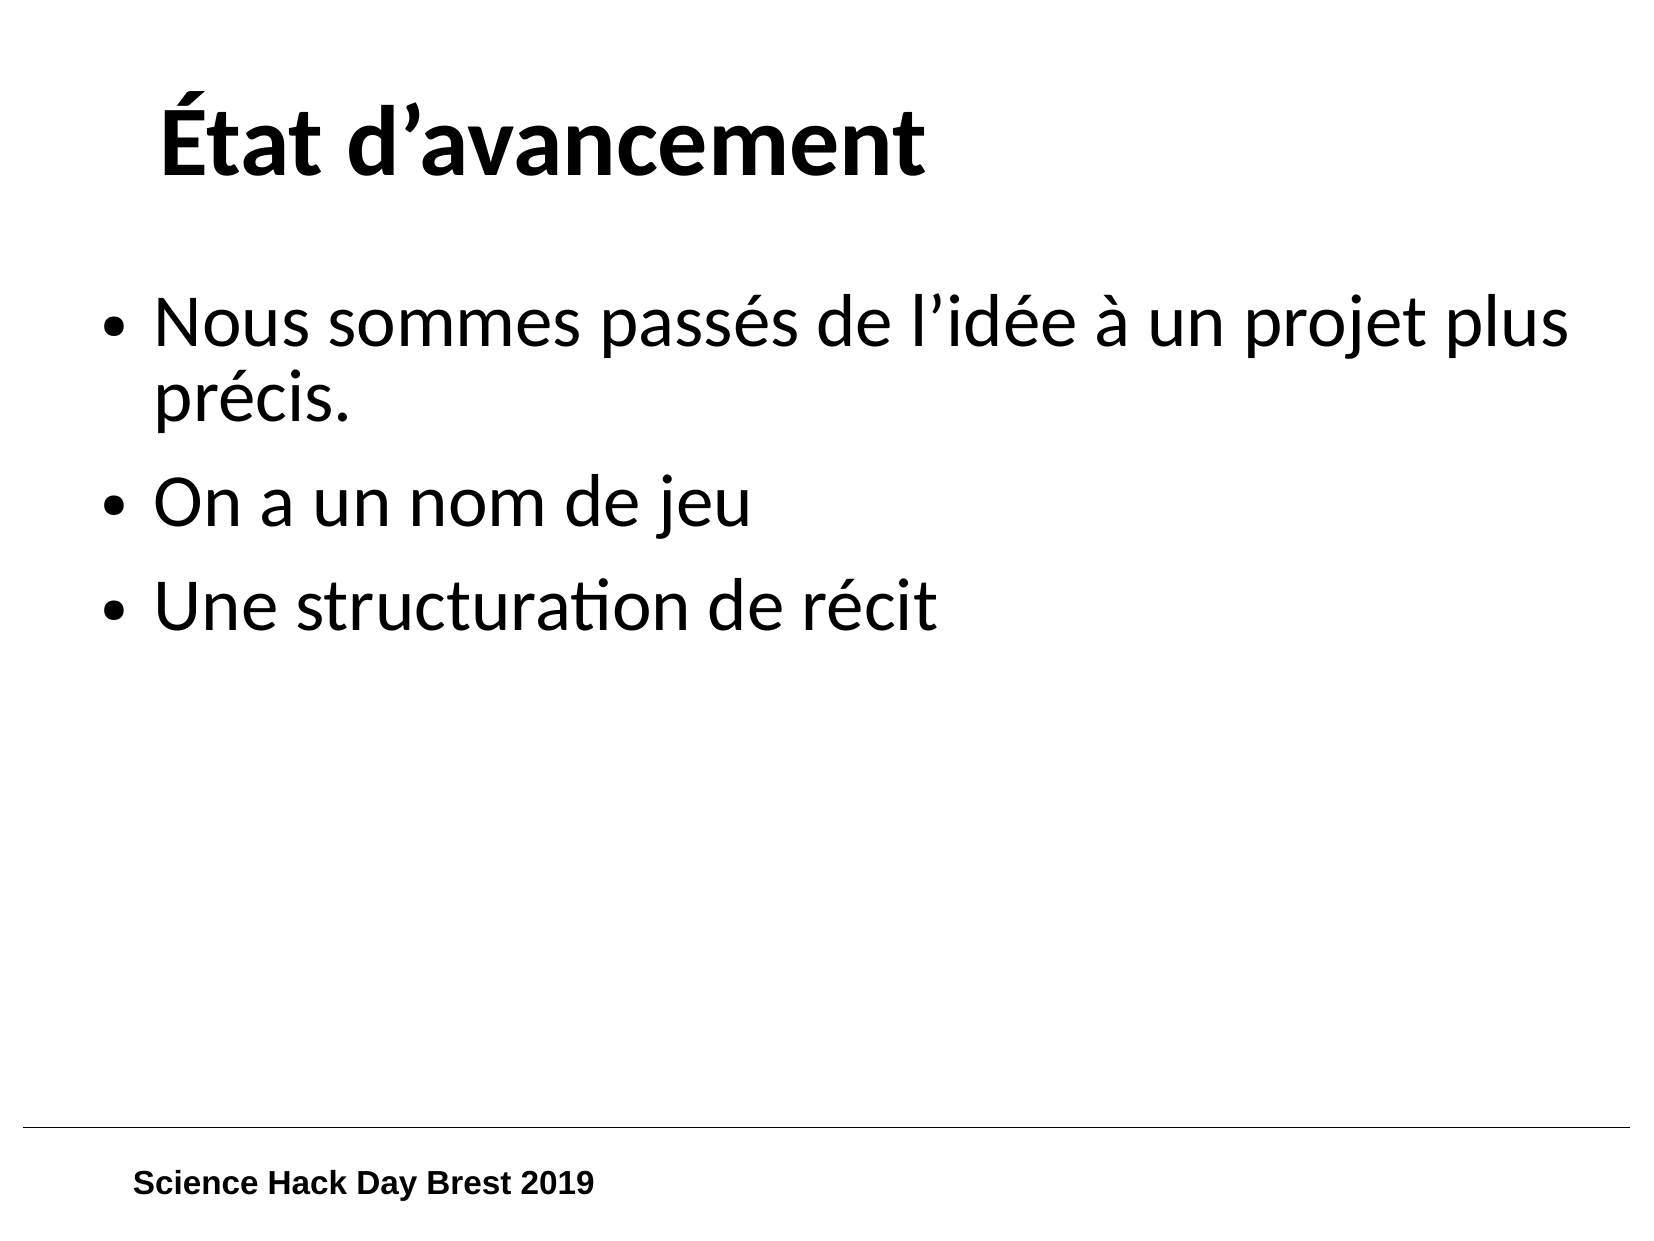

# État d’avancement
Nous sommes passés de l’idée à un projet plus précis.
On a un nom de jeu
Une structuration de récit
Science Hack Day Brest 2019